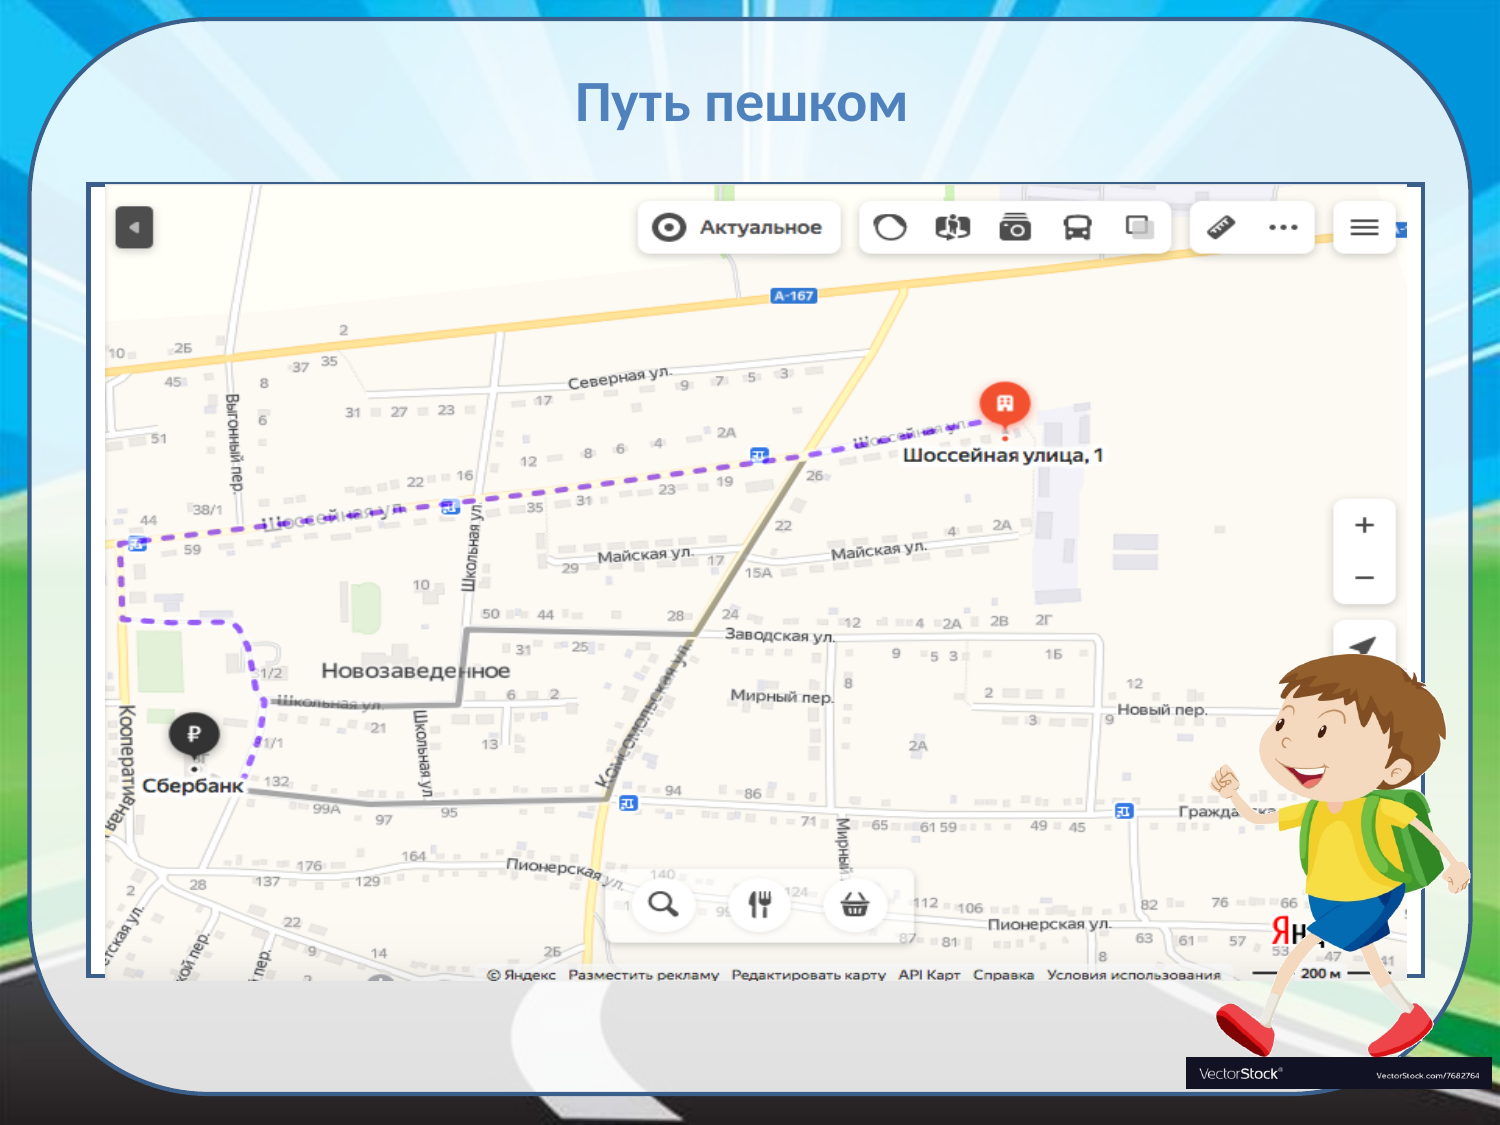

Путь пешком
Фото проложенного маршрута пешком
(при отсутствии удалить слайд)